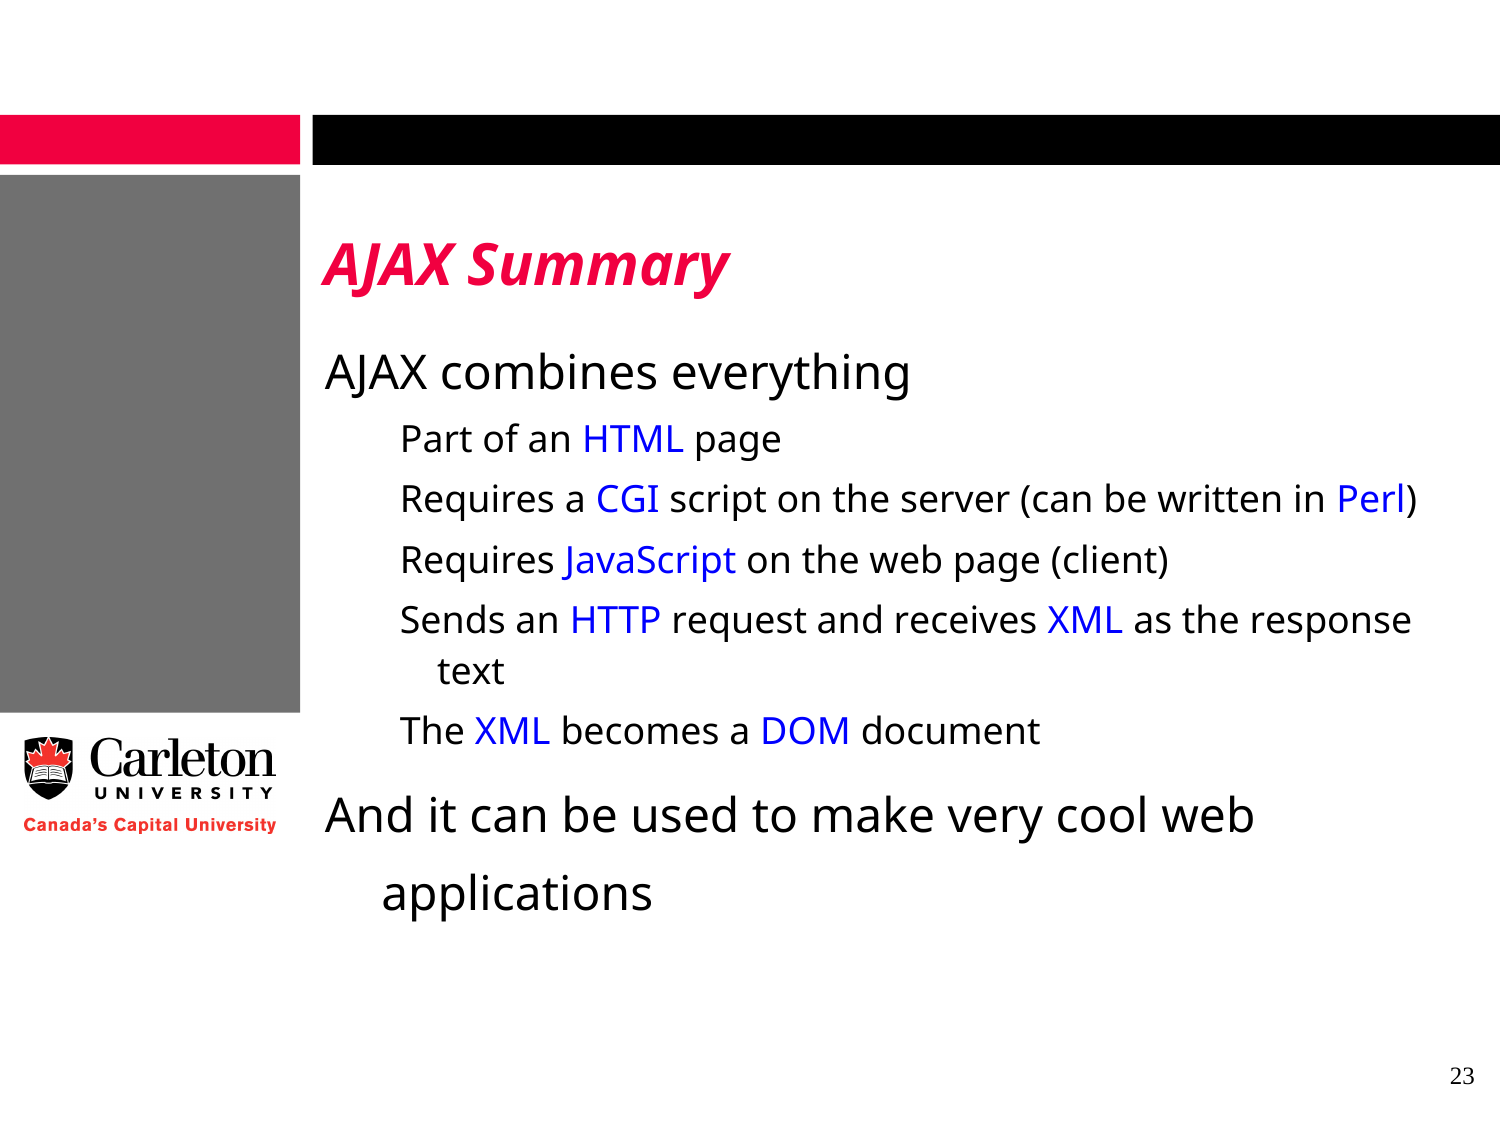

# AJAX Summary
AJAX combines everything
Part of an HTML page
Requires a CGI script on the server (can be written in Perl)
Requires JavaScript on the web page (client)
Sends an HTTP request and receives XML as the response text
The XML becomes a DOM document
And it can be used to make very cool web applications
23